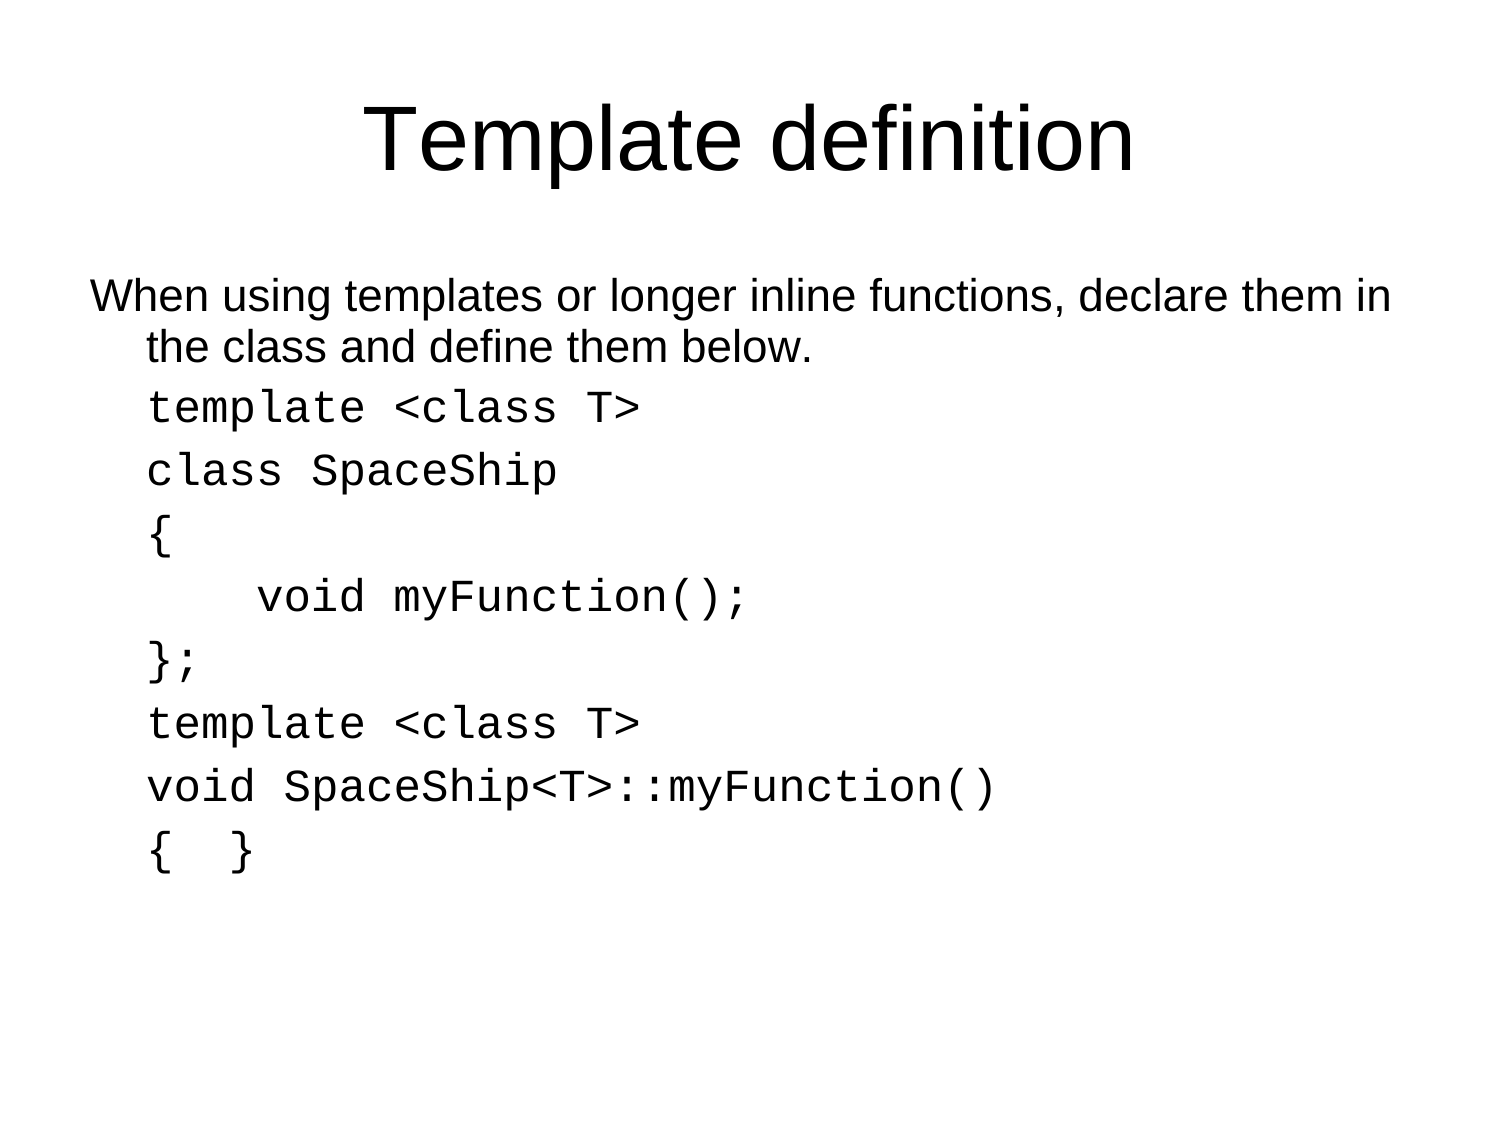

# Template definition
When using templates or longer inline functions, declare them in the class and define them below.
	template <class T>
	class SpaceShip
	{
	 void myFunction();
	};
	template <class T>
	void SpaceShip<T>::myFunction()
	{ }